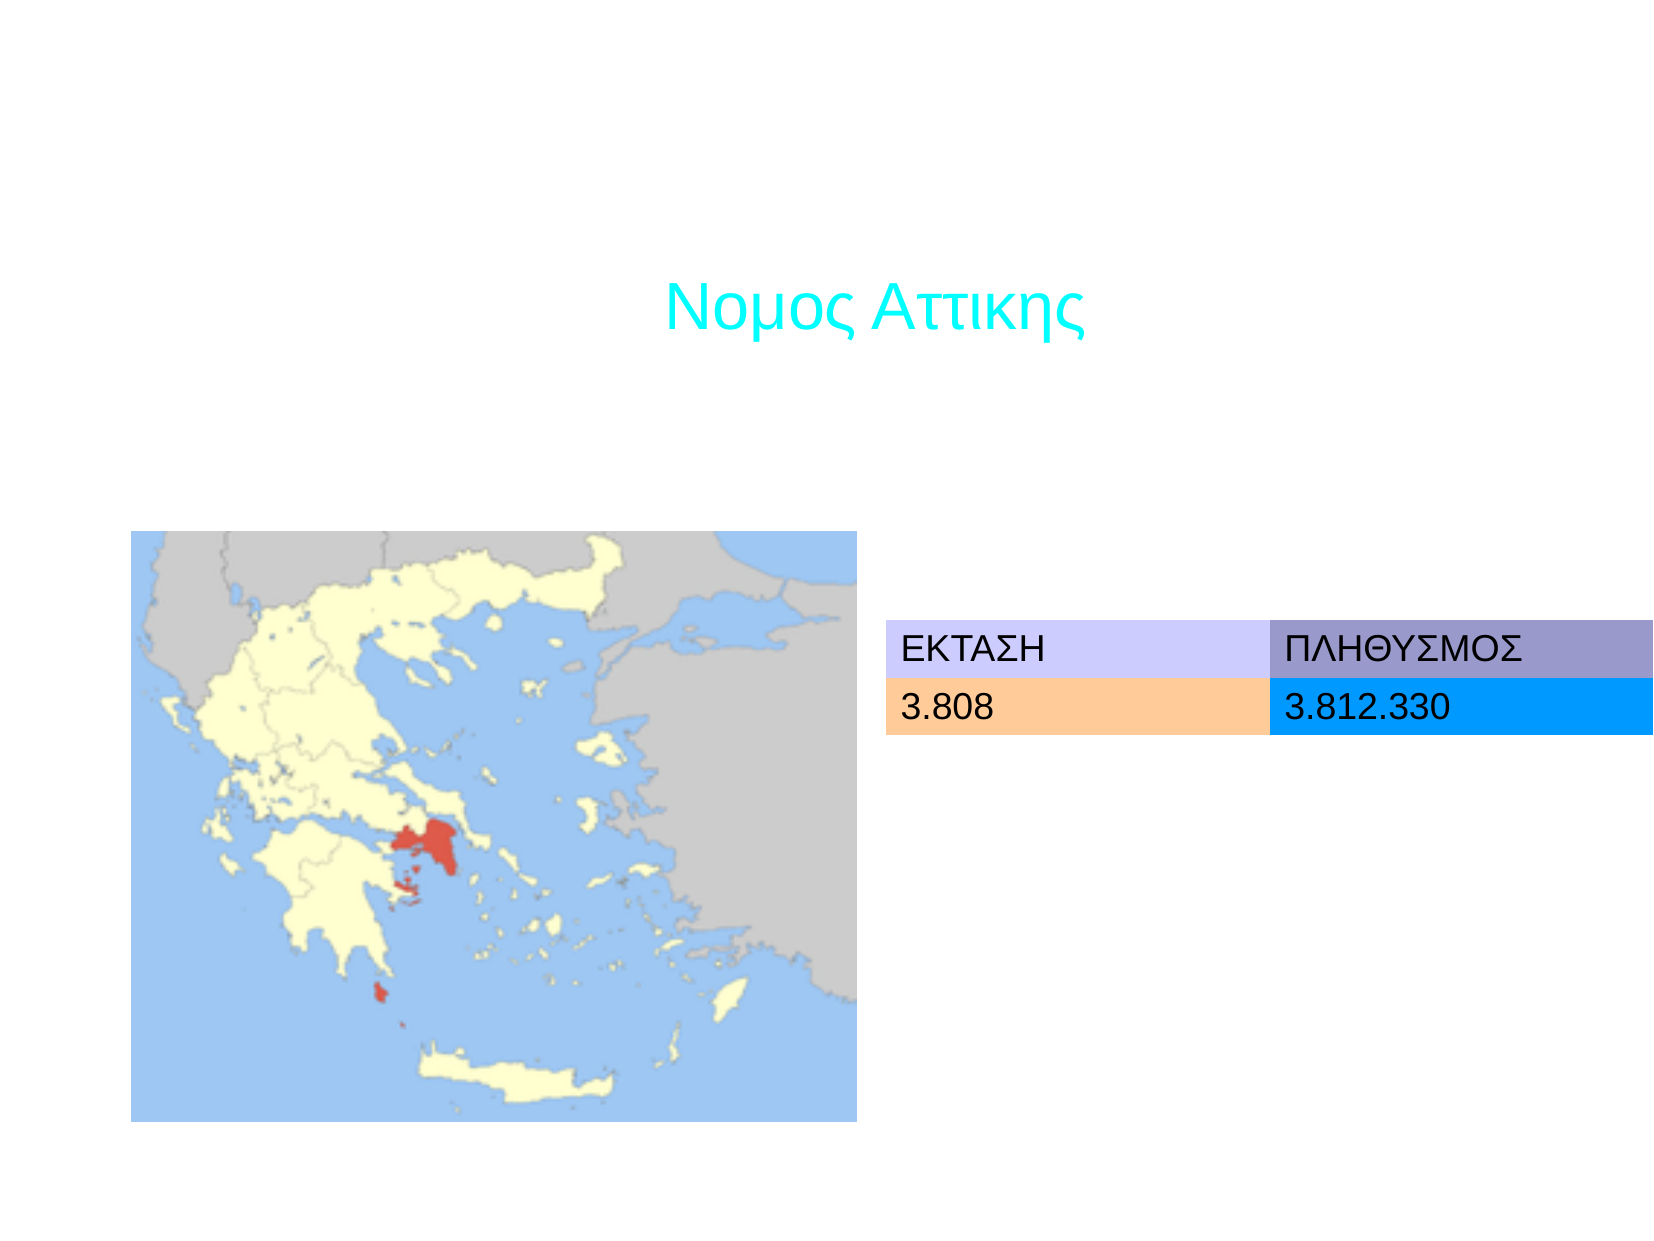

Νομος Αττικης
| ΕΚΤΑΣΗ | ΠΛΗΘΥΣΜΟΣ |
| --- | --- |
| 3.808 | 3.812.330 |